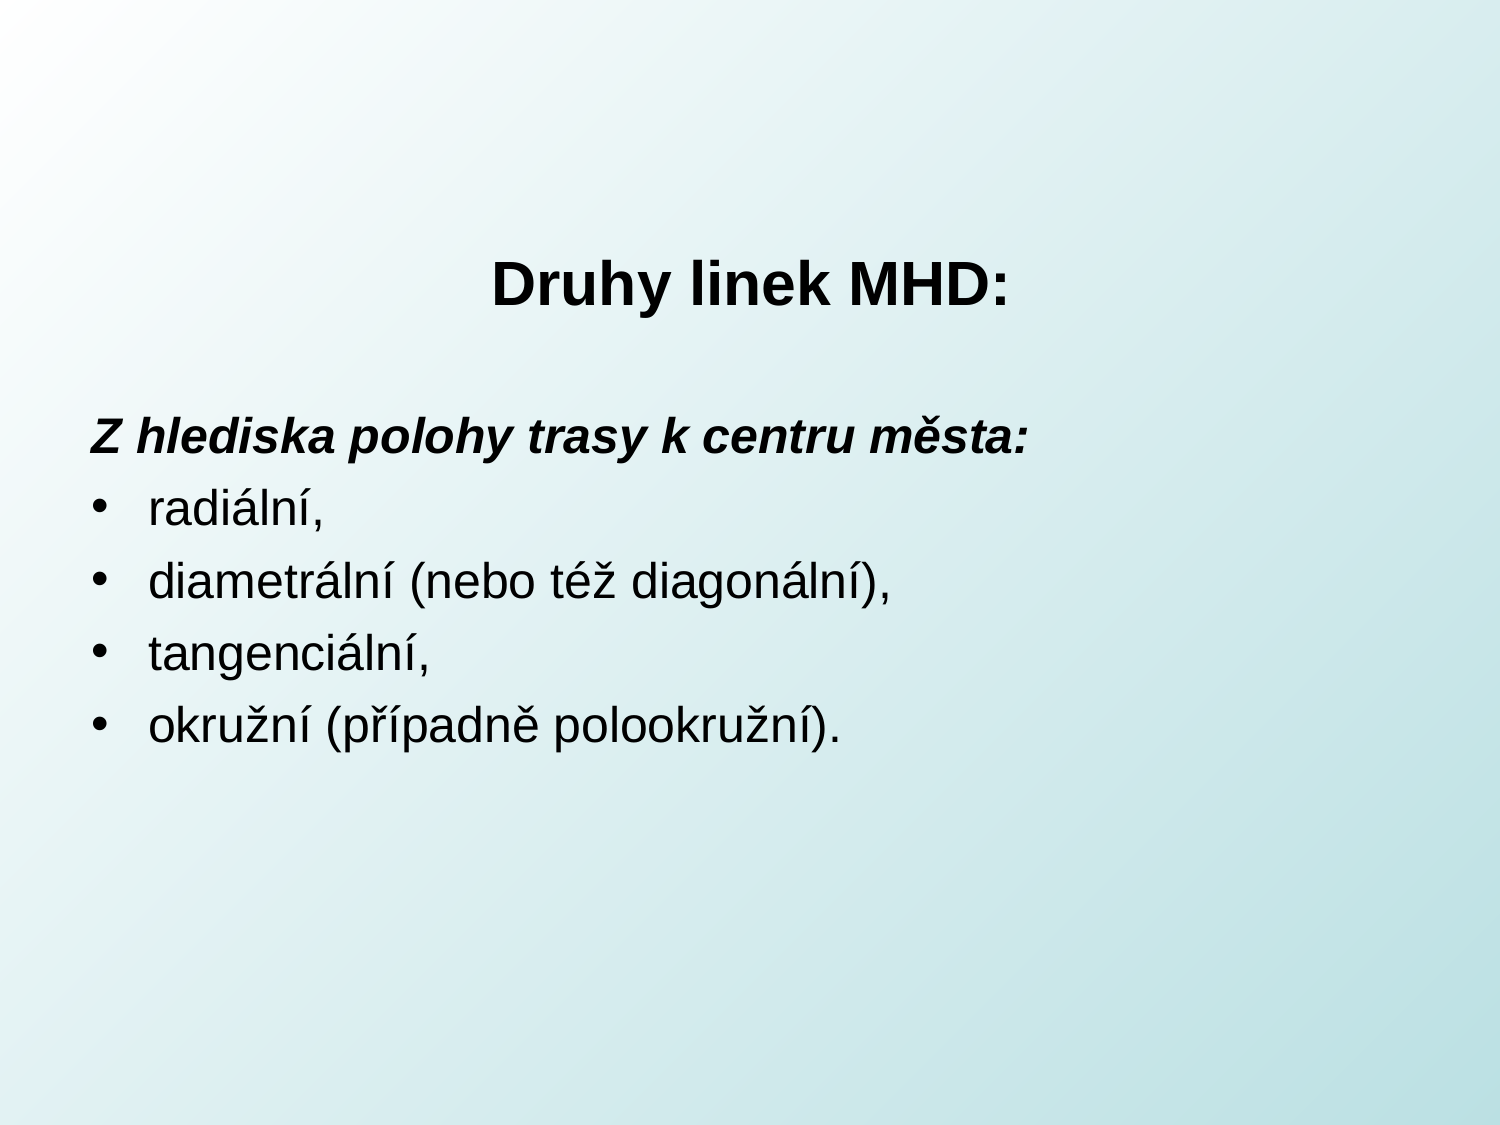

# Druhy linek MHD:
Z hlediska polohy trasy k centru města:
radiální,
diametrální (nebo též diagonální),
tangenciální,
okružní (případně polookružní).